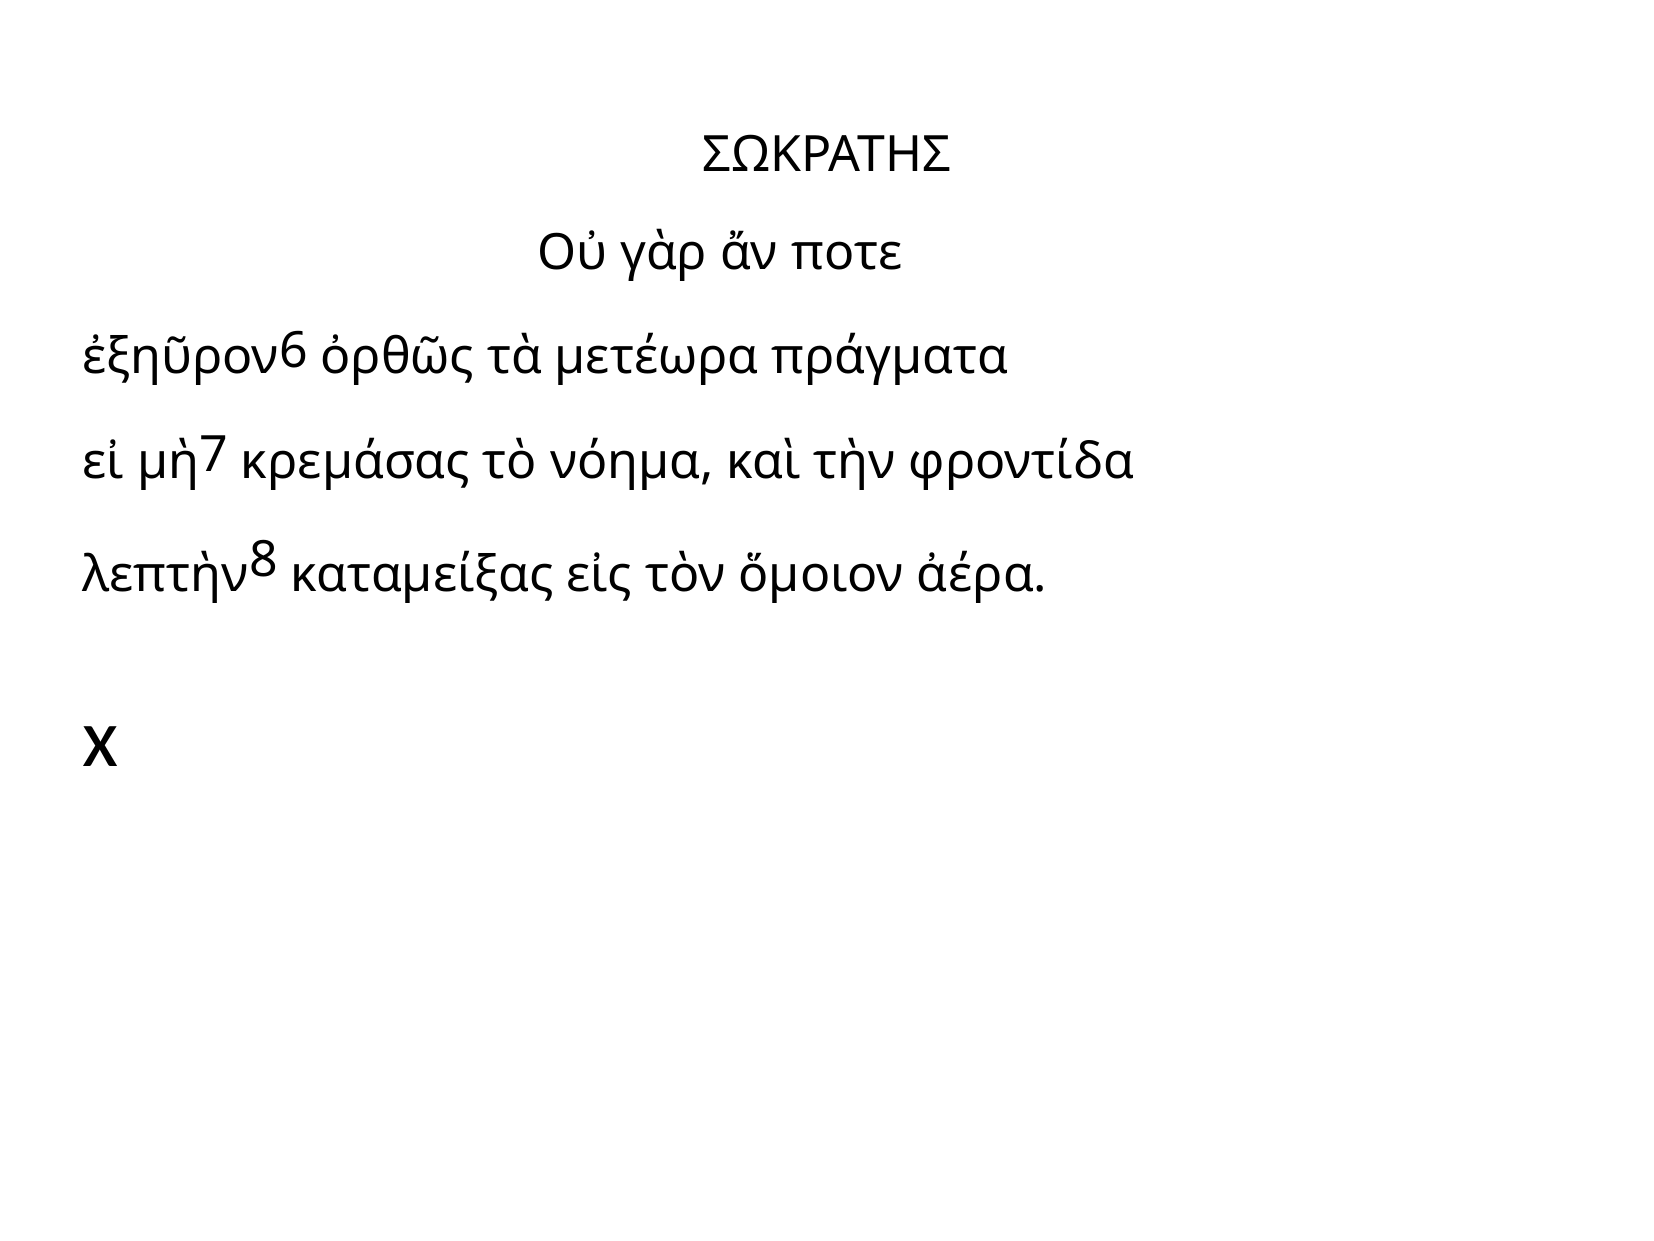

# ΣΩΚΡΑΤΗΣ
 Οὐ γὰρ ἄν ποτε
ἐξηῦρον6 ὀρθῶς τὰ μετέωρα πράγματα
εἰ μὴ7 κρεμάσας τὸ νόημα, καὶ τὴν φροντίδα
λεπτὴν8 καταμείξας εἰς τὸν ὅμοιον ἀέρα.
x